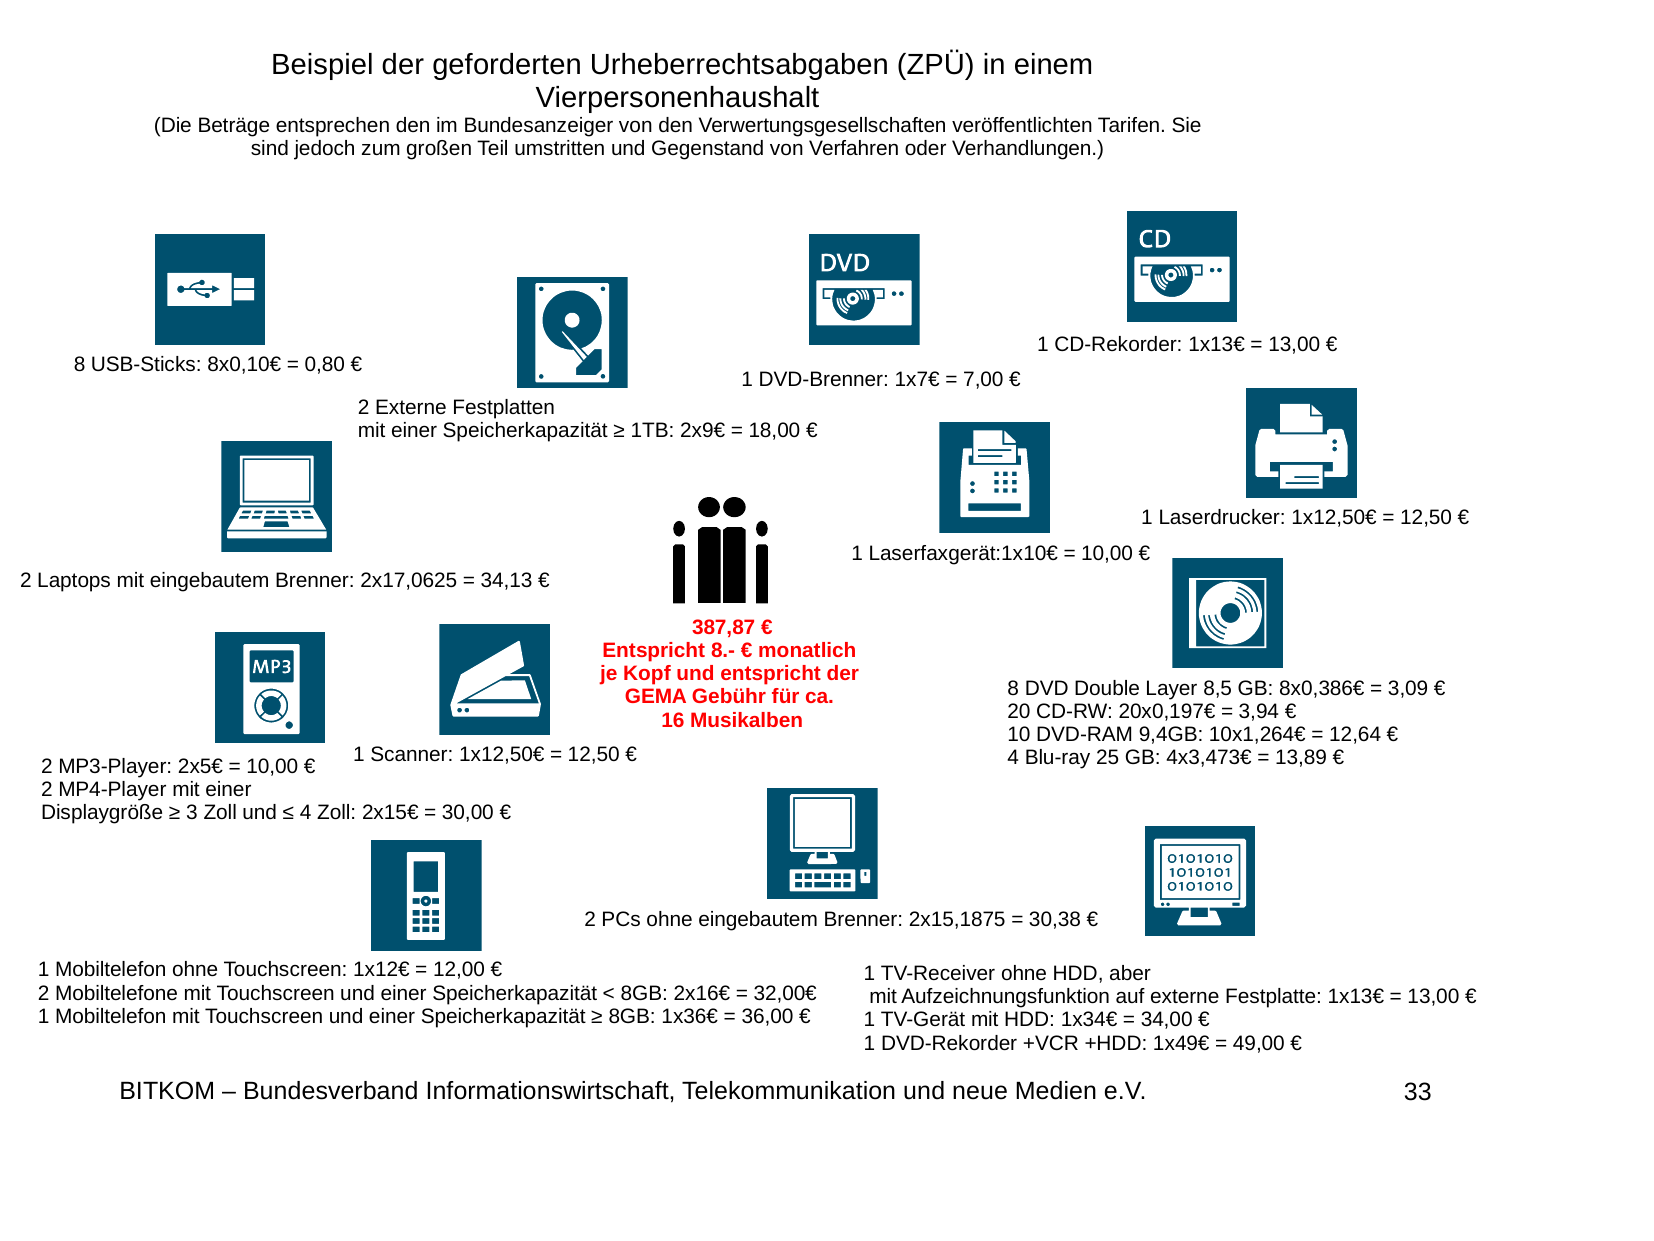

# Beispiel der geforderten Urheberrechtsabgaben (ZPÜ) in einem Vierpersonenhaushalt (Die Beträge entsprechen den im Bundesanzeiger von den Verwertungsgesellschaften veröffentlichten Tarifen. Sie sind jedoch zum großen Teil umstritten und Gegenstand von Verfahren oder Verhandlungen.)
1 CD-Rekorder: 1x13€ = 13,00 €
8 USB-Sticks: 8x0,10€ = 0,80 €
1 DVD-Brenner: 1x7€ = 7,00 €
2 Externe Festplatten
mit einer Speicherkapazität ≥ 1TB: 2x9€ = 18,00 €
1 Laserdrucker: 1x12,50€ = 12,50 €
1 Laserfaxgerät:1x10€ = 10,00 €
2 Laptops mit eingebautem Brenner: 2x17,0625 = 34,13 €
8 DVD Double Layer 8,5 GB: 8x0,386€ = 3,09 €
20 CD-RW: 20x0,197€ = 3,94 €
10 DVD-RAM 9,4GB: 10x1,264€ = 12,64 €
4 Blu-ray 25 GB: 4x3,473€ = 13,89 €
387,87 €
Entspricht 8.- € monatlich
je Kopf und entspricht der
GEMA Gebühr für ca.
16 Musikalben
1 Scanner: 1x12,50€ = 12,50 €
2 MP3-Player: 2x5€ = 10,00 €
2 MP4-Player mit einer
Displaygröße ≥ 3 Zoll und ≤ 4 Zoll: 2x15€ = 30,00 €
2 PCs ohne eingebautem Brenner: 2x15,1875 = 30,38 €
1 TV-Receiver ohne HDD, aber
 mit Aufzeichnungsfunktion auf externe Festplatte: 1x13€ = 13,00 €
1 TV-Gerät mit HDD: 1x34€ = 34,00 €
1 DVD-Rekorder +VCR +HDD: 1x49€ = 49,00 €
1 Mobiltelefon ohne Touchscreen: 1x12€ = 12,00 €
2 Mobiltelefone mit Touchscreen und einer Speicherkapazität < 8GB: 2x16€ = 32,00€
1 Mobiltelefon mit Touchscreen und einer Speicherkapazität ≥ 8GB: 1x36€ = 36,00 €
BITKOM – Bundesverband Informationswirtschaft, Telekommunikation und neue Medien e.V.